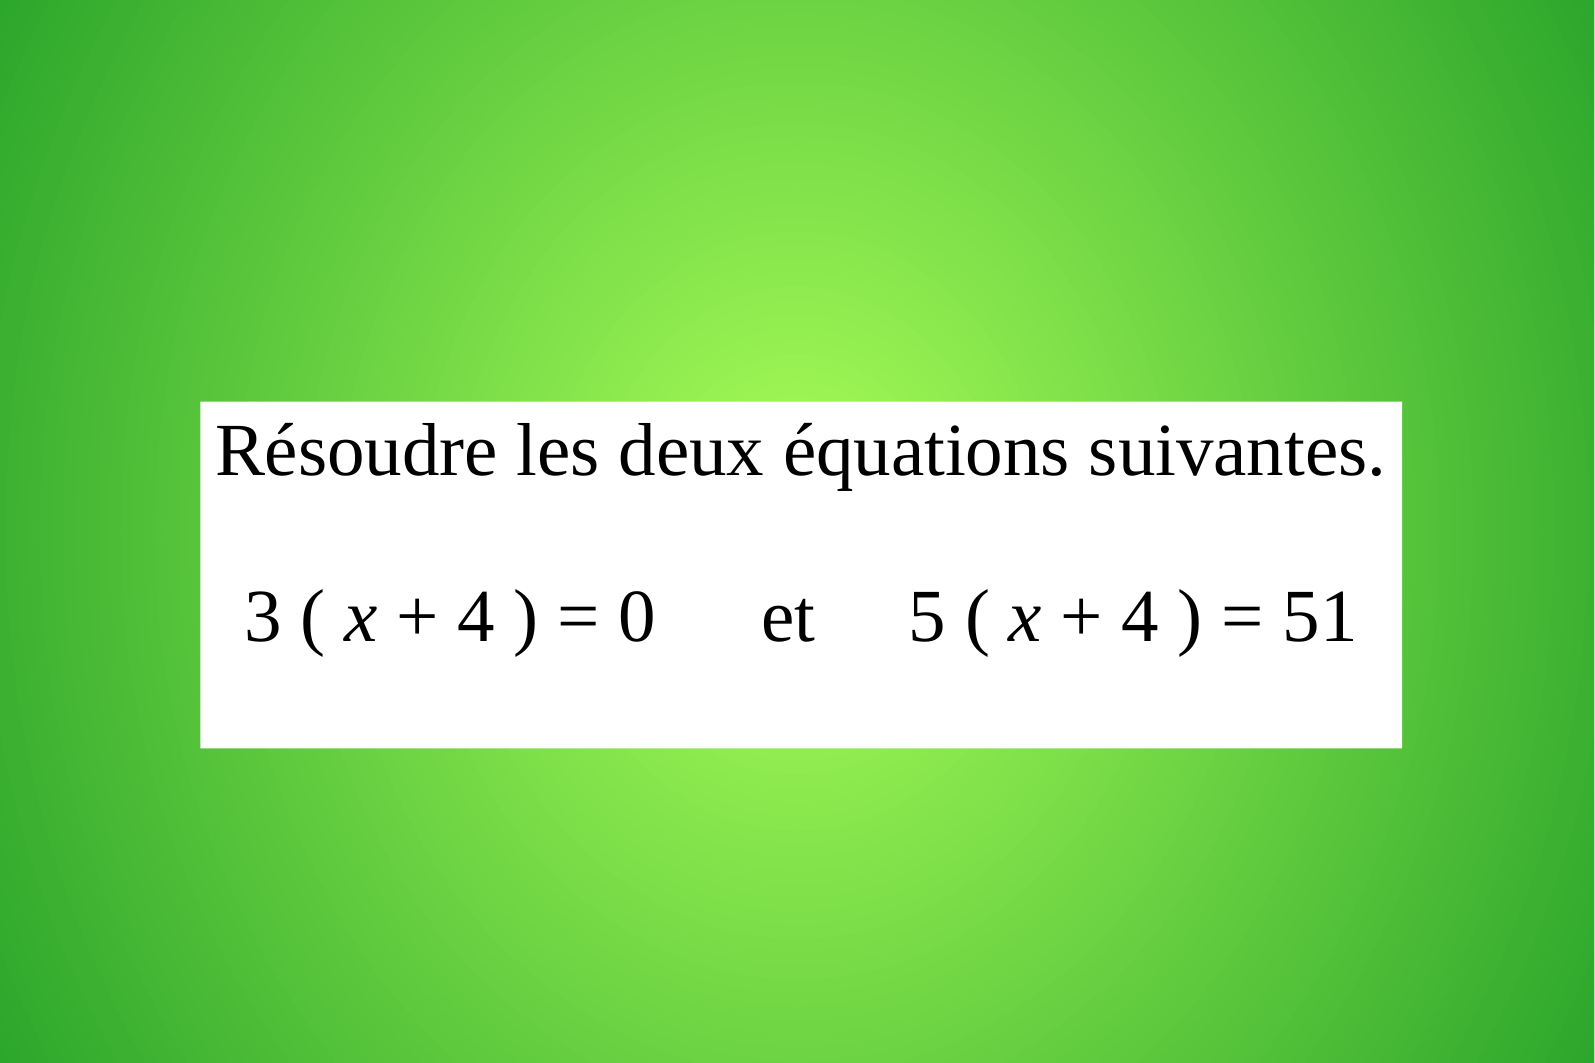

Résoudre les deux équations suivantes.
3 ( x + 4 ) = 0		et		5 ( x + 4 ) = 51